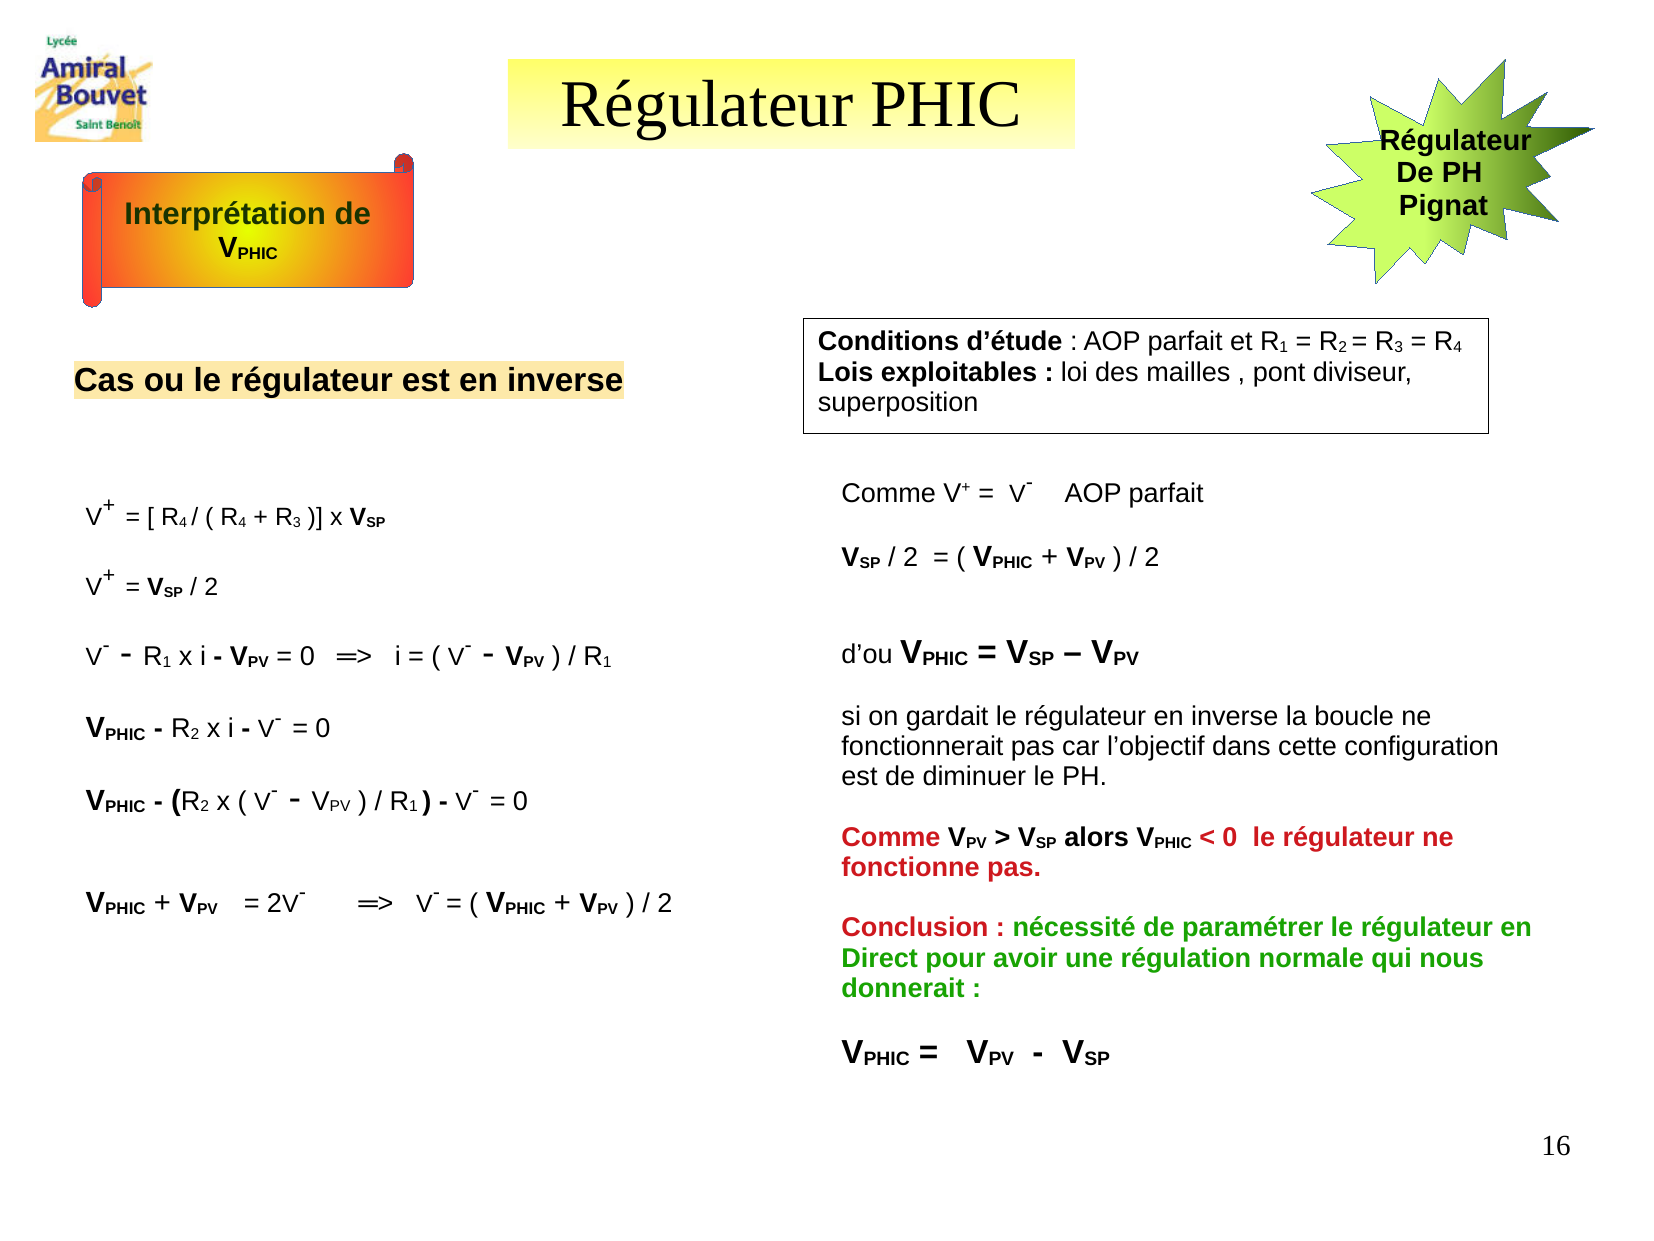

Régulateur
De PH
 Pignat
Régulateur PHIC
Interprétation de
VPHIC
Conditions d’étude : AOP parfait et R1 = R2 = R3 = R4
Lois exploitables : loi des mailles , pont diviseur, superposition
Cas ou le régulateur est en inverse
Comme V+ = V- AOP parfait
VSP / 2 = ( VPHIC + VPV ) / 2
d’ou VPHIC = VSP – VPV
si on gardait le régulateur en inverse la boucle ne fonctionnerait pas car l’objectif dans cette configuration est de diminuer le PH.
Comme VPV > VSP alors VPHIC < 0 le régulateur ne fonctionne pas.
Conclusion : nécessité de paramétrer le régulateur en Direct pour avoir une régulation normale qui nous donnerait :
VPHIC = VPV - VSP
V+ = [ R4 / ( R4 + R3 )] x VSP
V+ = VSP / 2
V- - R1 x i - VPV = 0 ═> i = ( V- - VPV ) / R1
VPHIC - R2 x i - V- = 0
VPHIC - (R2 x ( V- - VPV ) / R1 ) - V- = 0
VPHIC + VPV = 2V- ═> V- = ( VPHIC + VPV ) / 2
16